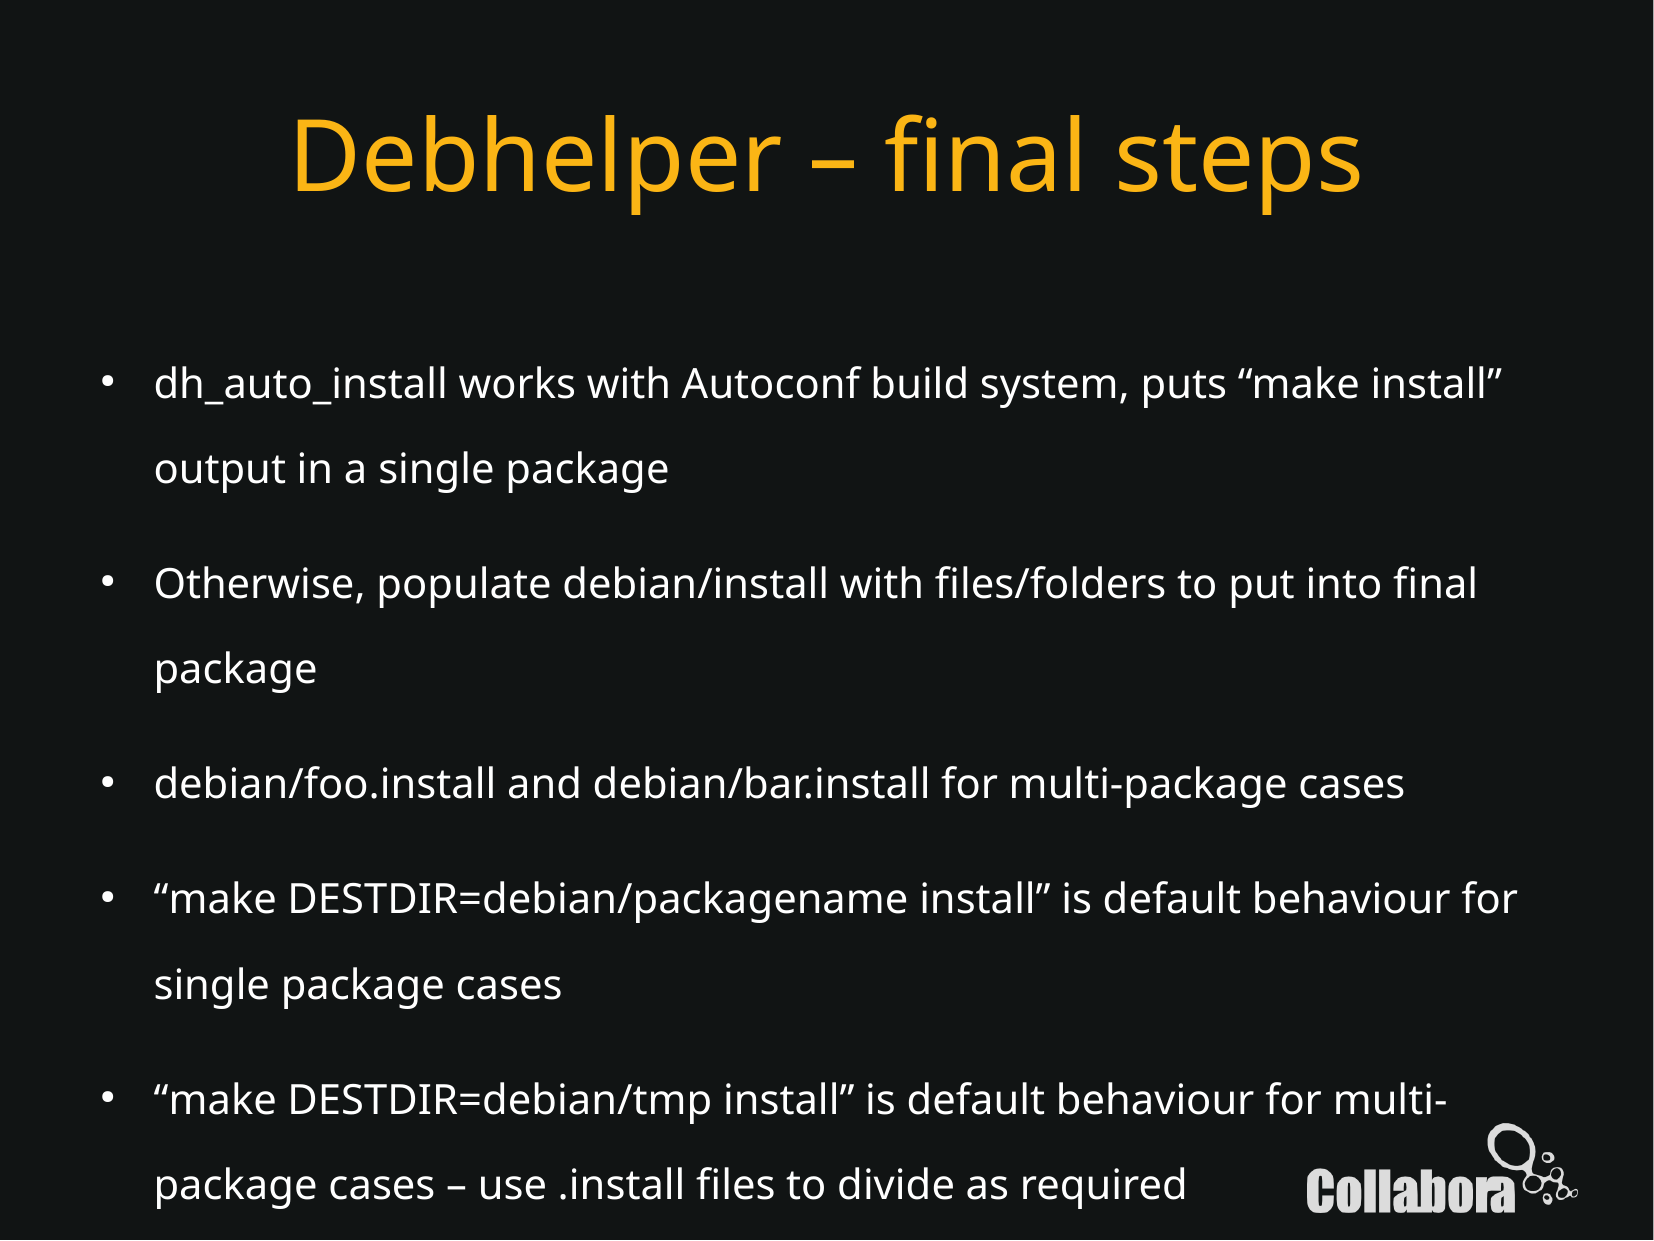

# Debhelper – final steps
dh_auto_install works with Autoconf build system, puts “make install” output in a single package
Otherwise, populate debian/install with files/folders to put into final package
debian/foo.install and debian/bar.install for multi-package cases
“make DESTDIR=debian/packagename install” is default behaviour for single package cases
“make DESTDIR=debian/tmp install” is default behaviour for multi-package cases – use .install files to divide as required